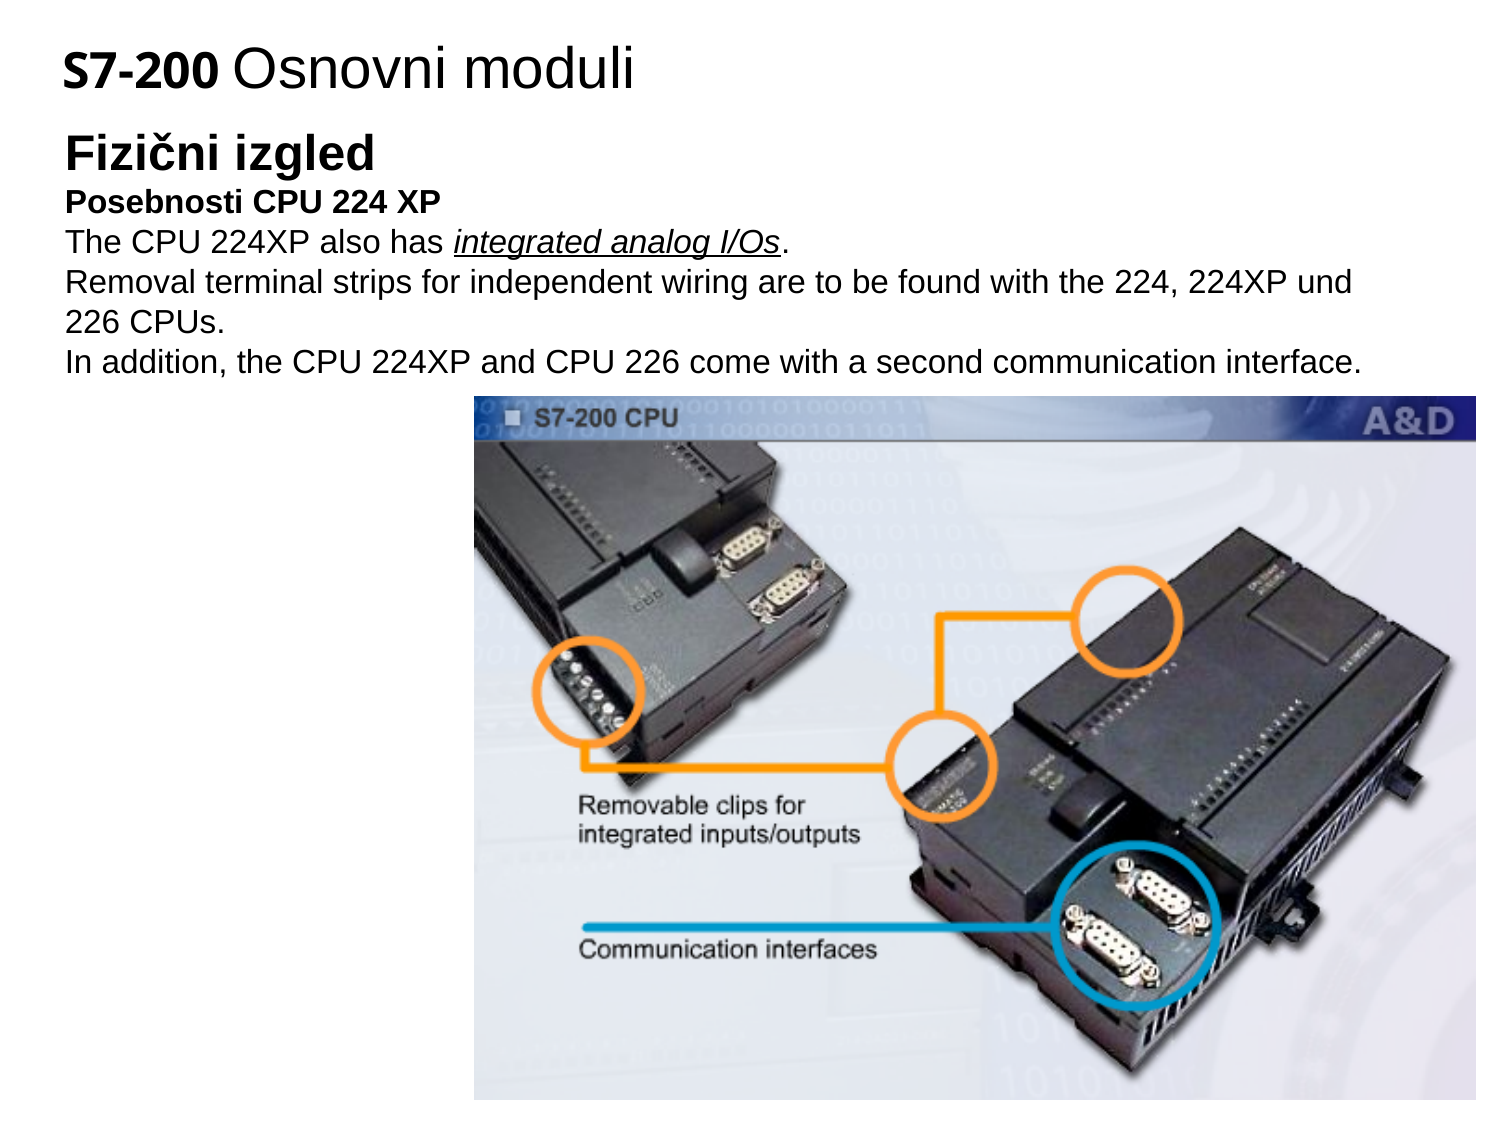

S7-200 Osnovni moduli
Fizični izgled
Posebnosti CPU 224 XP
The CPU 224XP also has integrated analog I/Os.
Removal terminal strips for independent wiring are to be found with the 224, 224XP und 226 CPUs.
In addition, the CPU 224XP and CPU 226 come with a second communication interface.